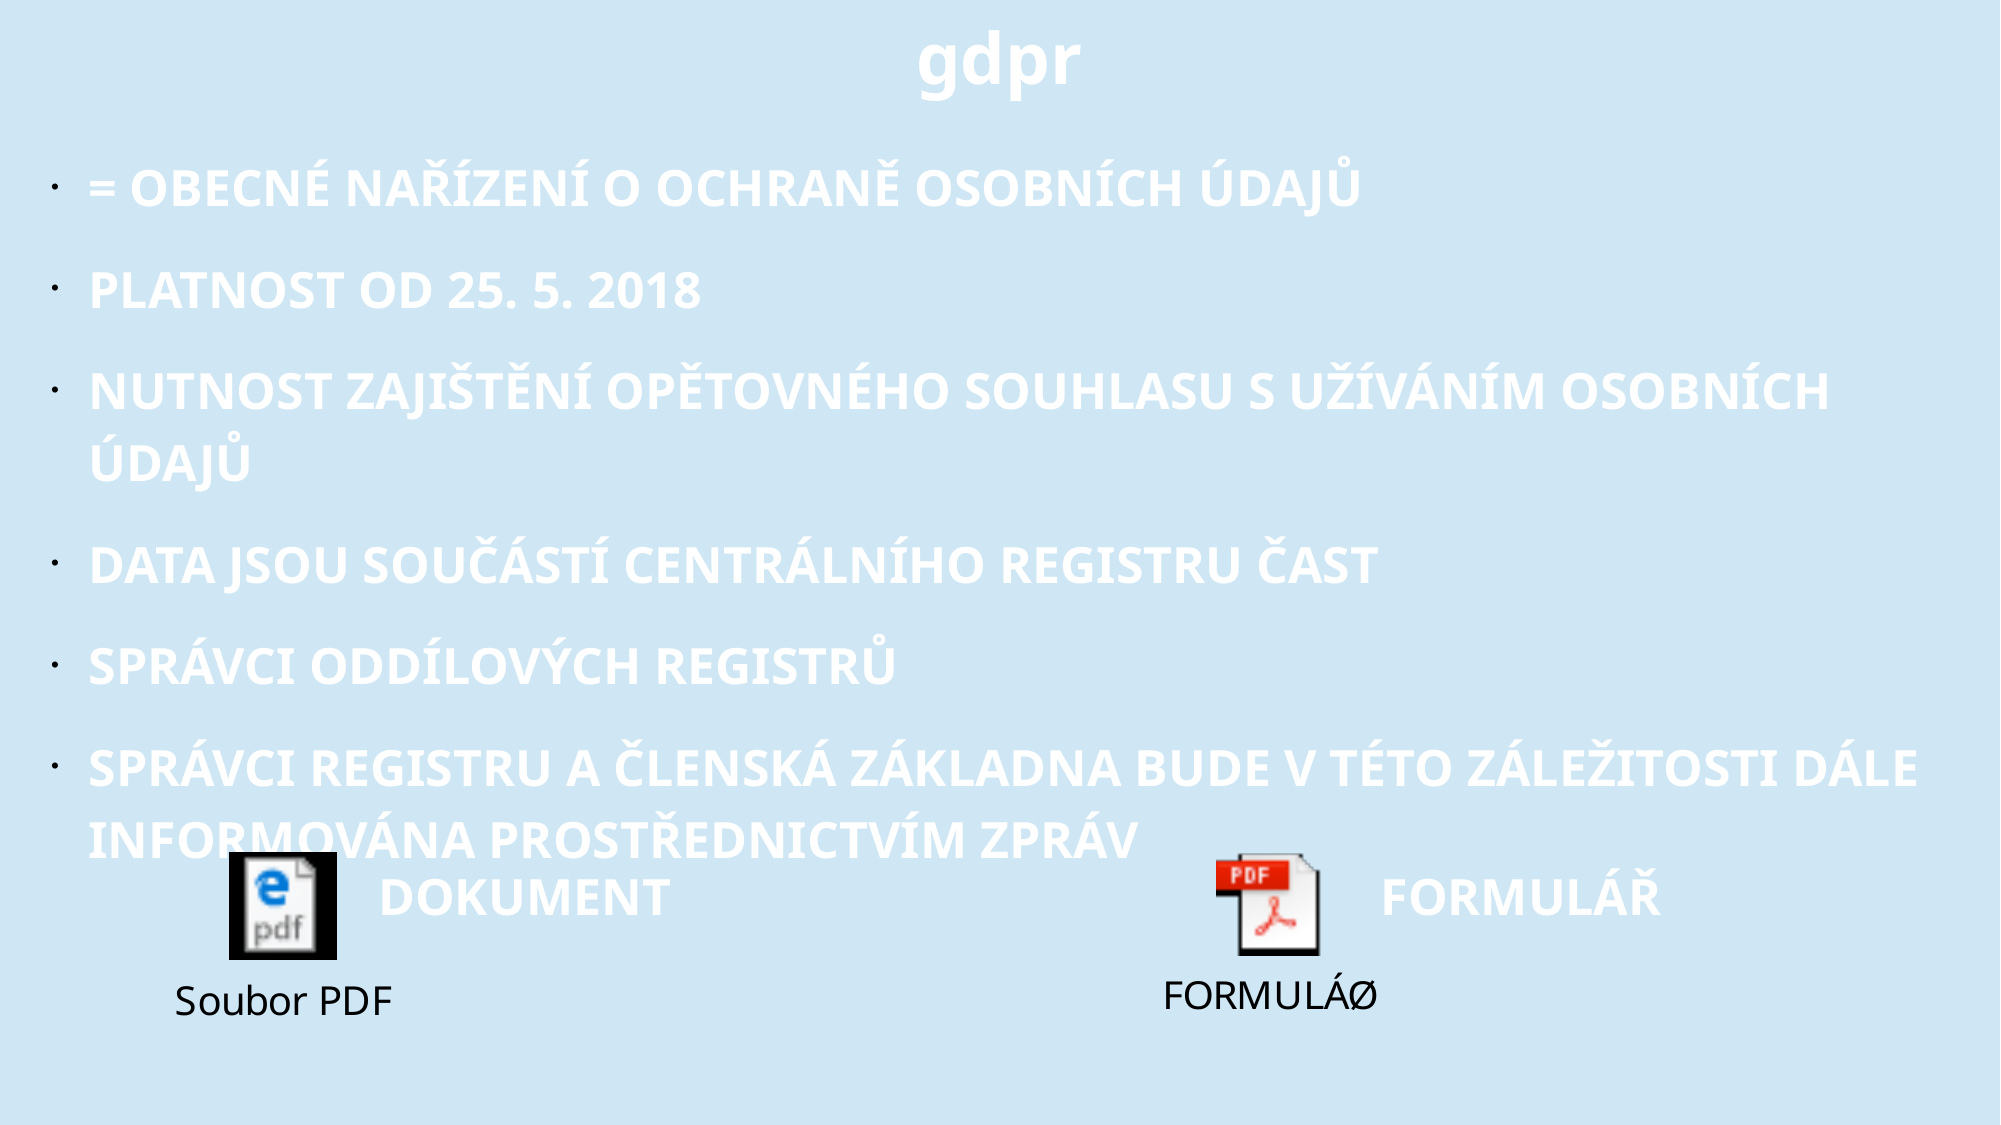

# gdpr
= OBECNÉ NAŘÍZENÍ O OCHRANĚ OSOBNÍCH ÚDAJŮ
PLATNOST OD 25. 5. 2018
NUTNOST ZAJIŠTĚNÍ OPĚTOVNÉHO SOUHLASU S UŽÍVÁNÍM OSOBNÍCH ÚDAJŮ
DATA JSOU SOUČÁSTÍ CENTRÁLNÍHO REGISTRU ČAST
SPRÁVCI ODDÍLOVÝCH REGISTRŮ
SPRÁVCI REGISTRU A ČLENSKÁ ZÁKLADNA BUDE V TÉTO ZÁLEŽITOSTI DÁLE INFORMOVÁNA PROSTŘEDNICTVÍM ZPRÁV
DOKUMENT
FORMULÁŘ